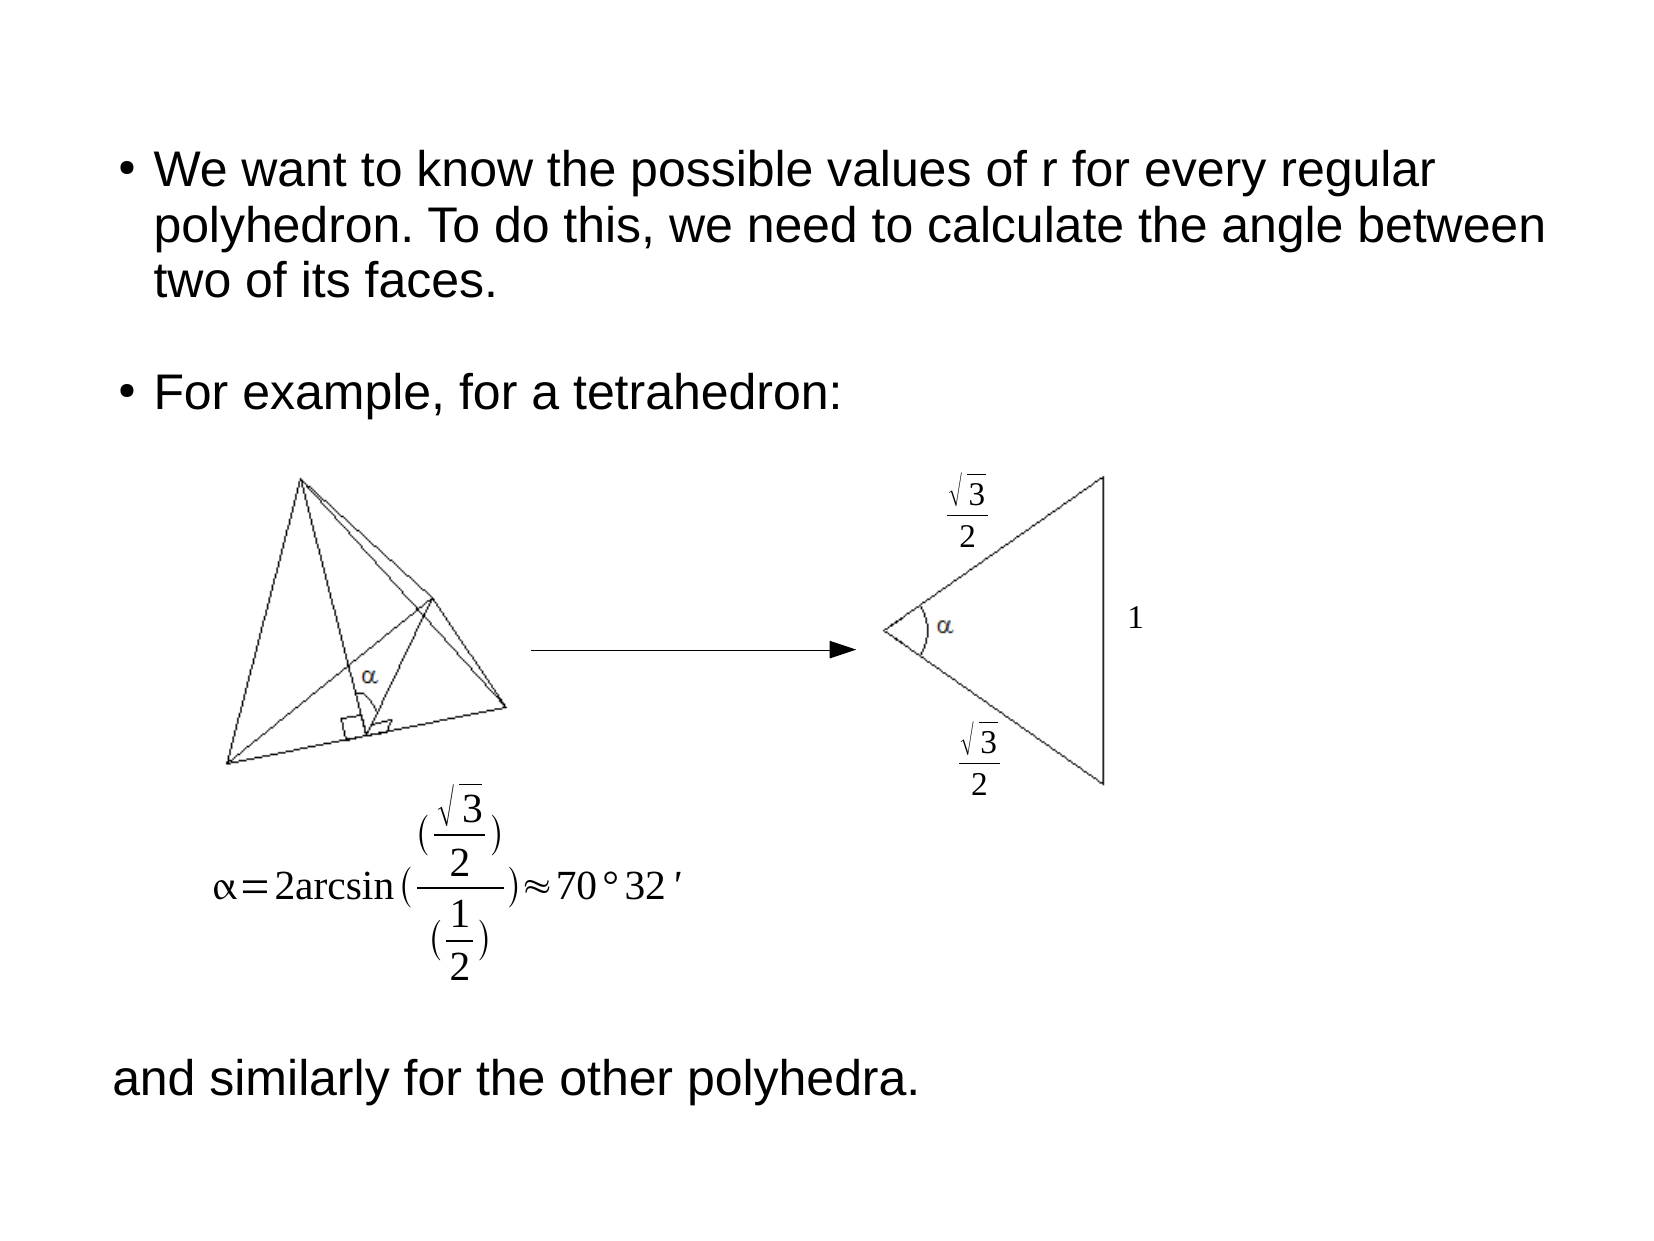

# We want to know the possible values of r for every regular polyhedron. To do this, we need to calculate the angle between two of its faces.
For example, for a tetrahedron:
and similarly for the other polyhedra.